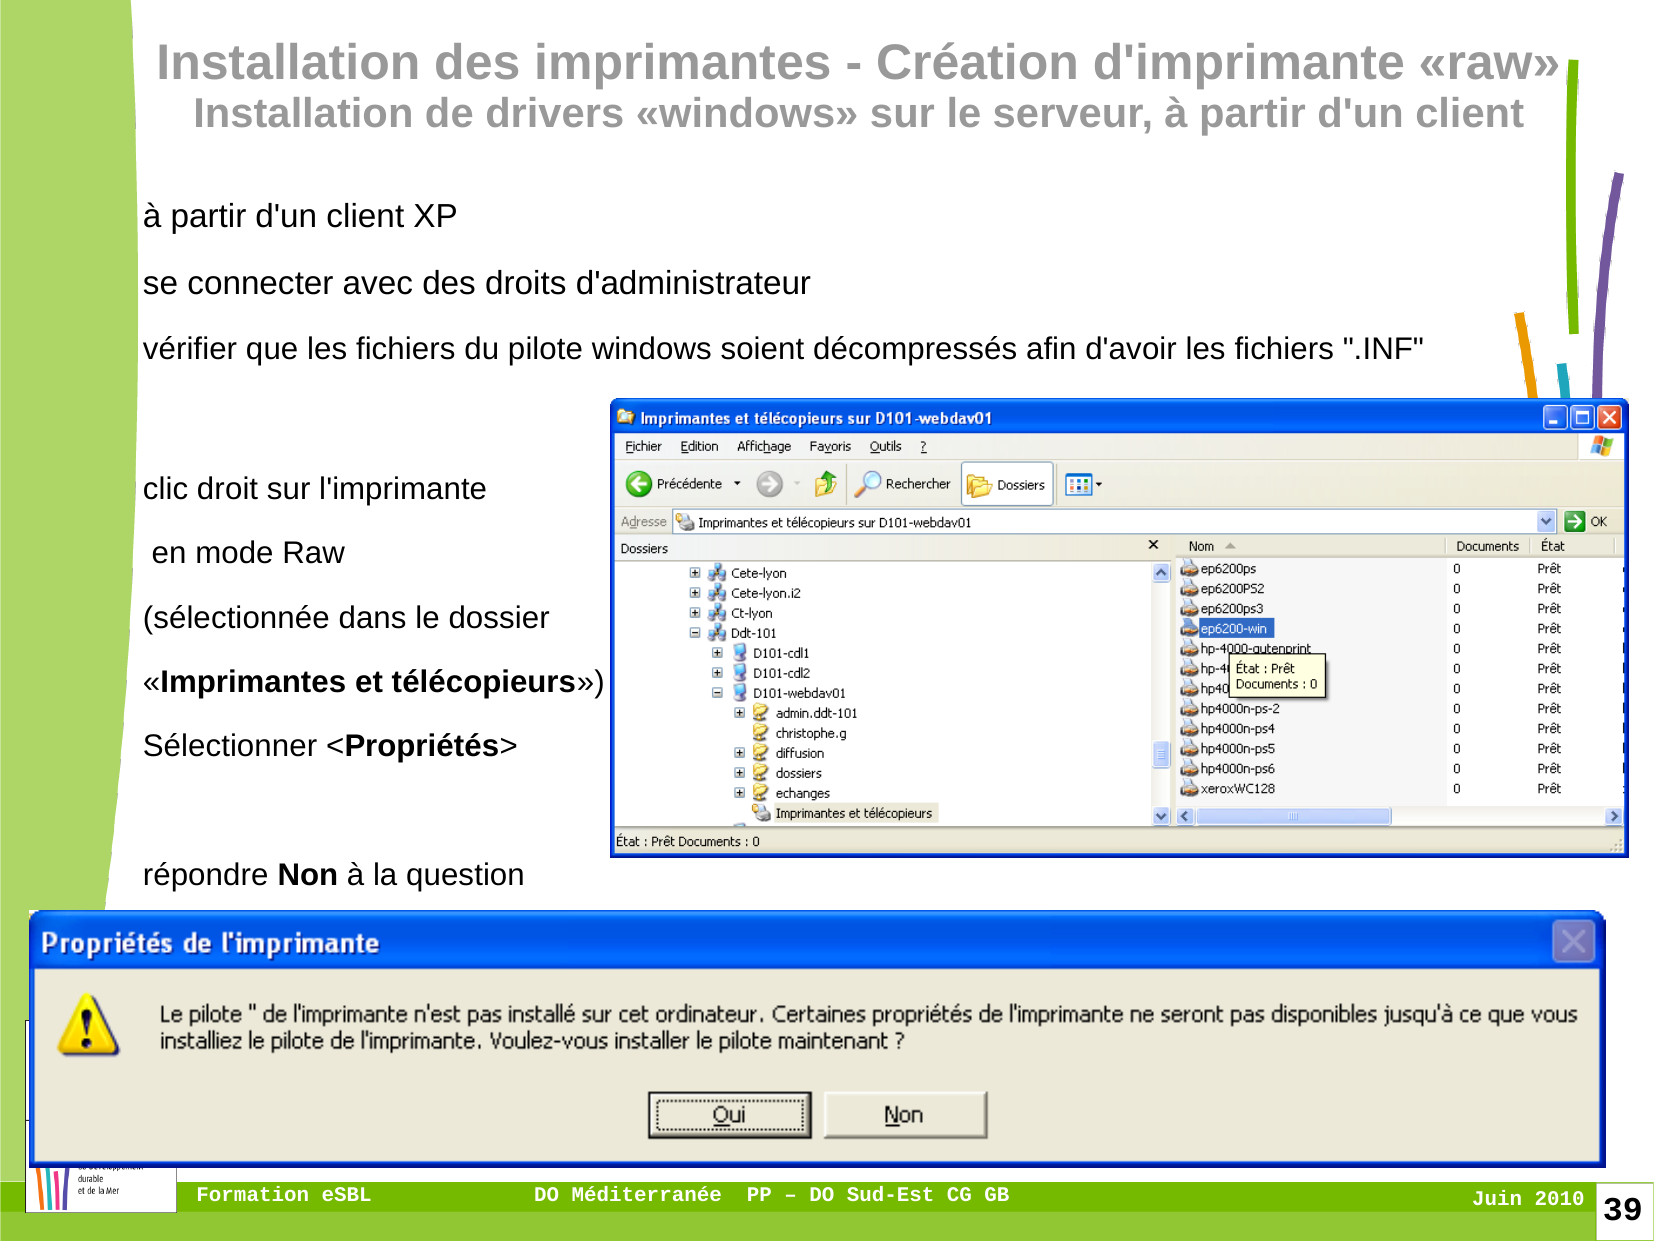

# Installation des imprimantes - Création d'imprimante «raw» Installation de drivers «windows» sur le serveur, à partir d'un client
à partir d'un client XP
se connecter avec des droits d'administrateur
vérifier que les fichiers du pilote windows soient décompressés afin d'avoir les fichiers ".INF"
clic droit sur l'imprimante
 en mode Raw
(sélectionnée dans le dossier
«Imprimantes et télécopieurs»)
Sélectionner <Propriétés>
répondre Non à la question
39